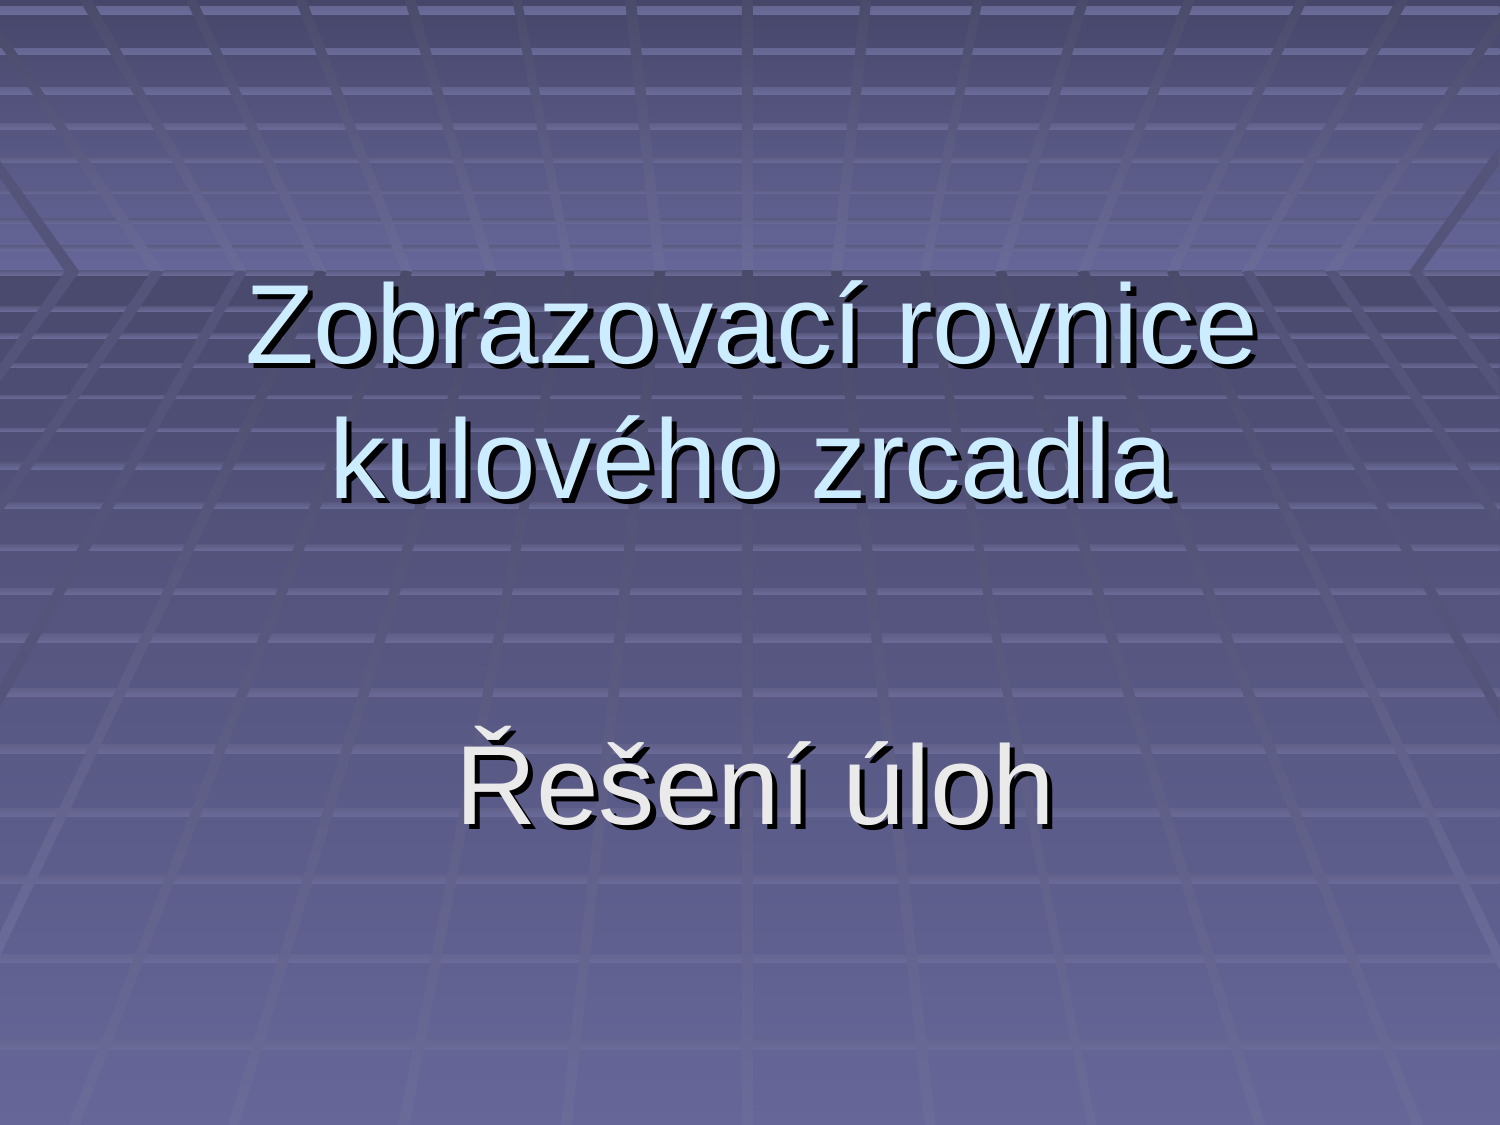

# Zobrazovací rovnice kulového zrcadla
Řešení úloh